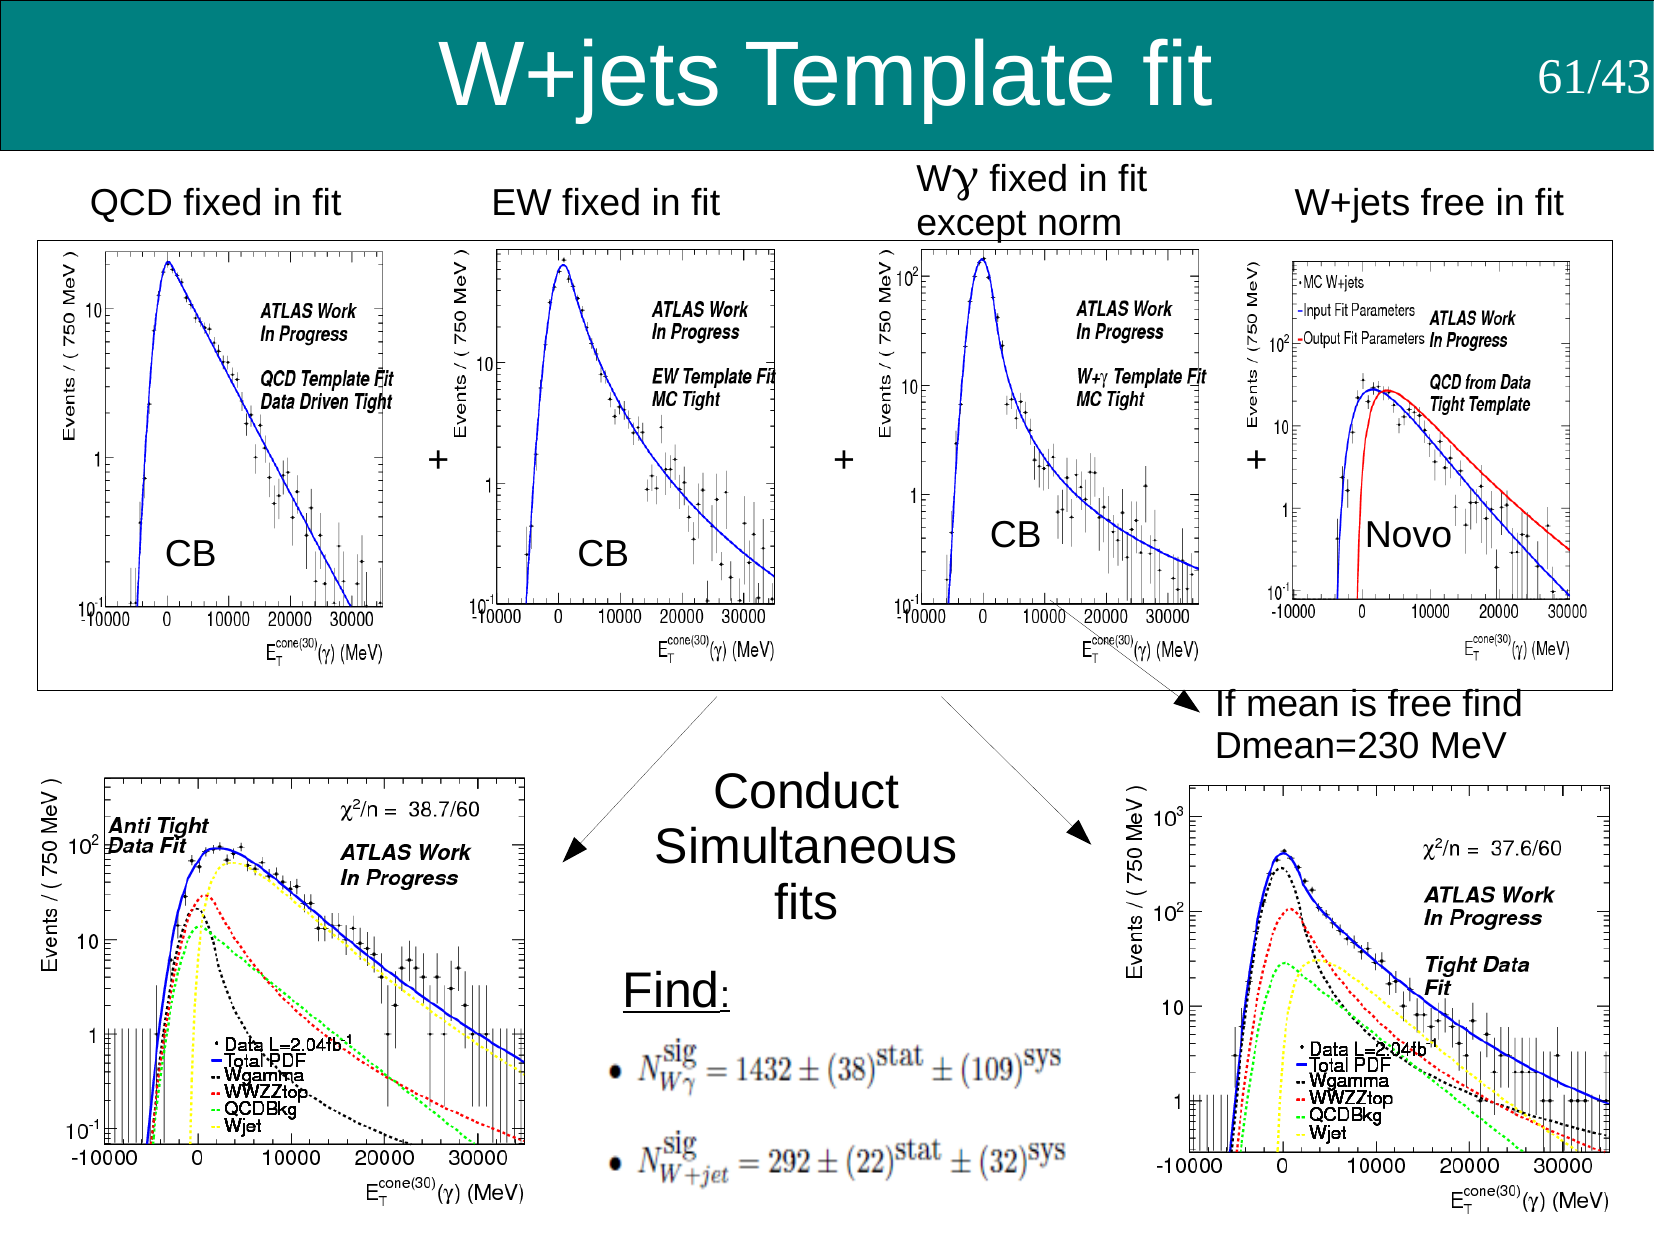

# W+jets Template fit
61
W fixed in fit except norm
QCD fixed in fit
EW fixed in fit
W+jets free in fit
+
+
+
CB
Novo
CB
CB
If mean is free find Dmean=230 MeV
Conduct
Simultaneous fits
Find: